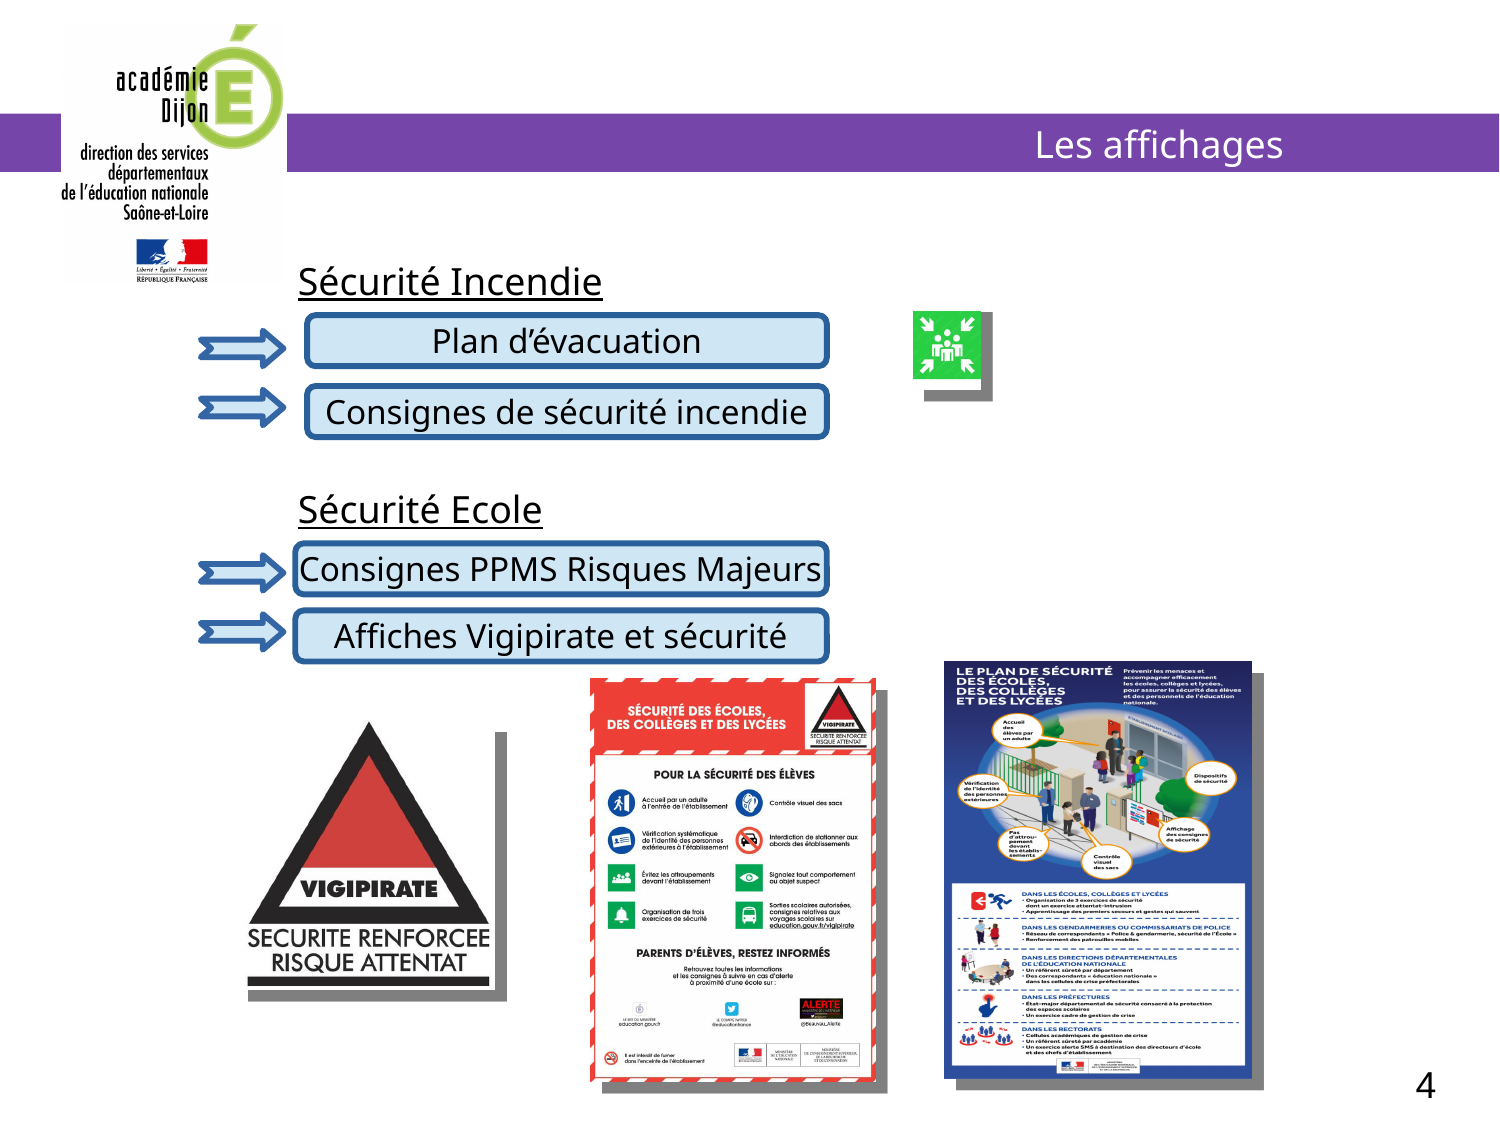

Les affichages
Sécurité Incendie
Plan d’évacuation
Consignes de sécurité incendie
Sécurité Ecole
Consignes PPMS Risques Majeurs
Affiches Vigipirate et sécurité
4